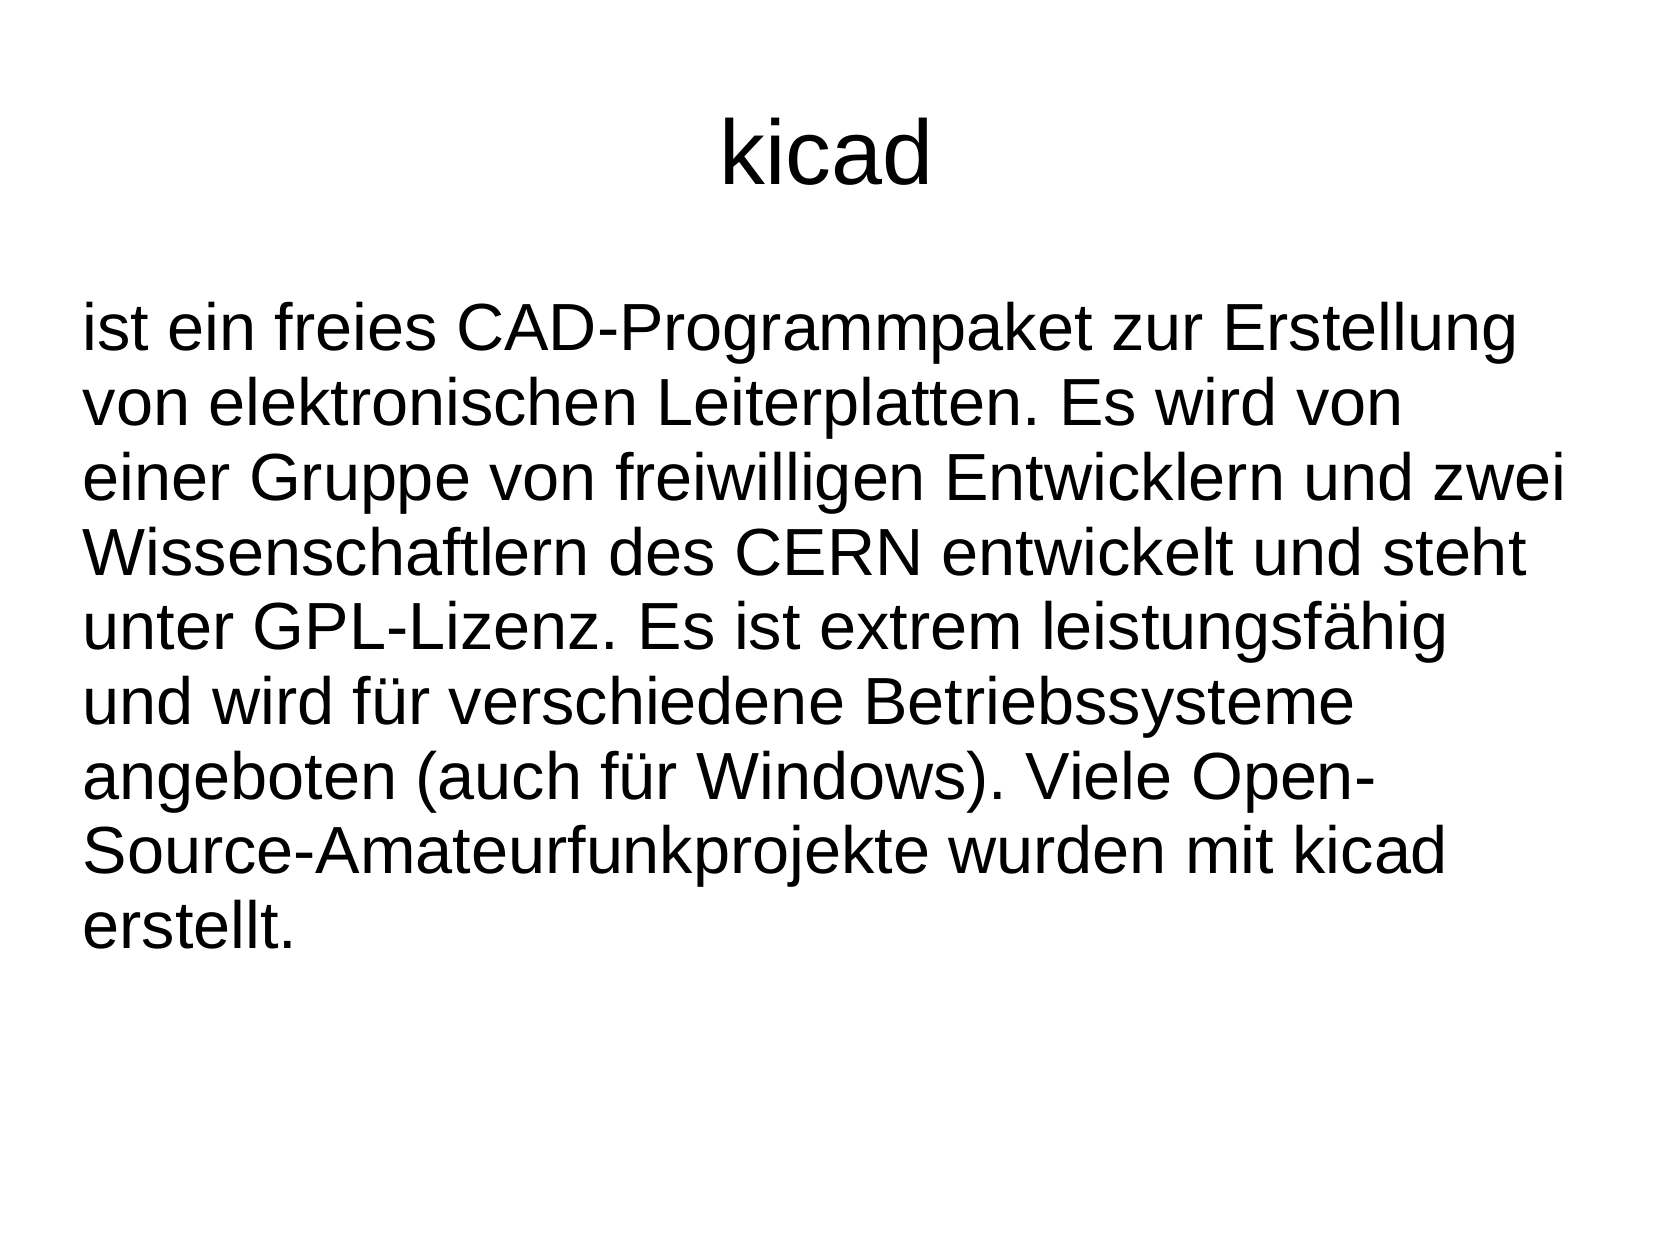

# kicad
ist ein freies CAD-Programmpaket zur Erstellung von elektronischen Leiterplatten. Es wird von einer Gruppe von freiwilligen Entwicklern und zwei Wissenschaftlern des CERN entwickelt und steht unter GPL-Lizenz. Es ist extrem leistungsfähig und wird für verschiedene Betriebssysteme angeboten (auch für Windows). Viele Open-Source-Amateurfunkprojekte wurden mit kicad erstellt.